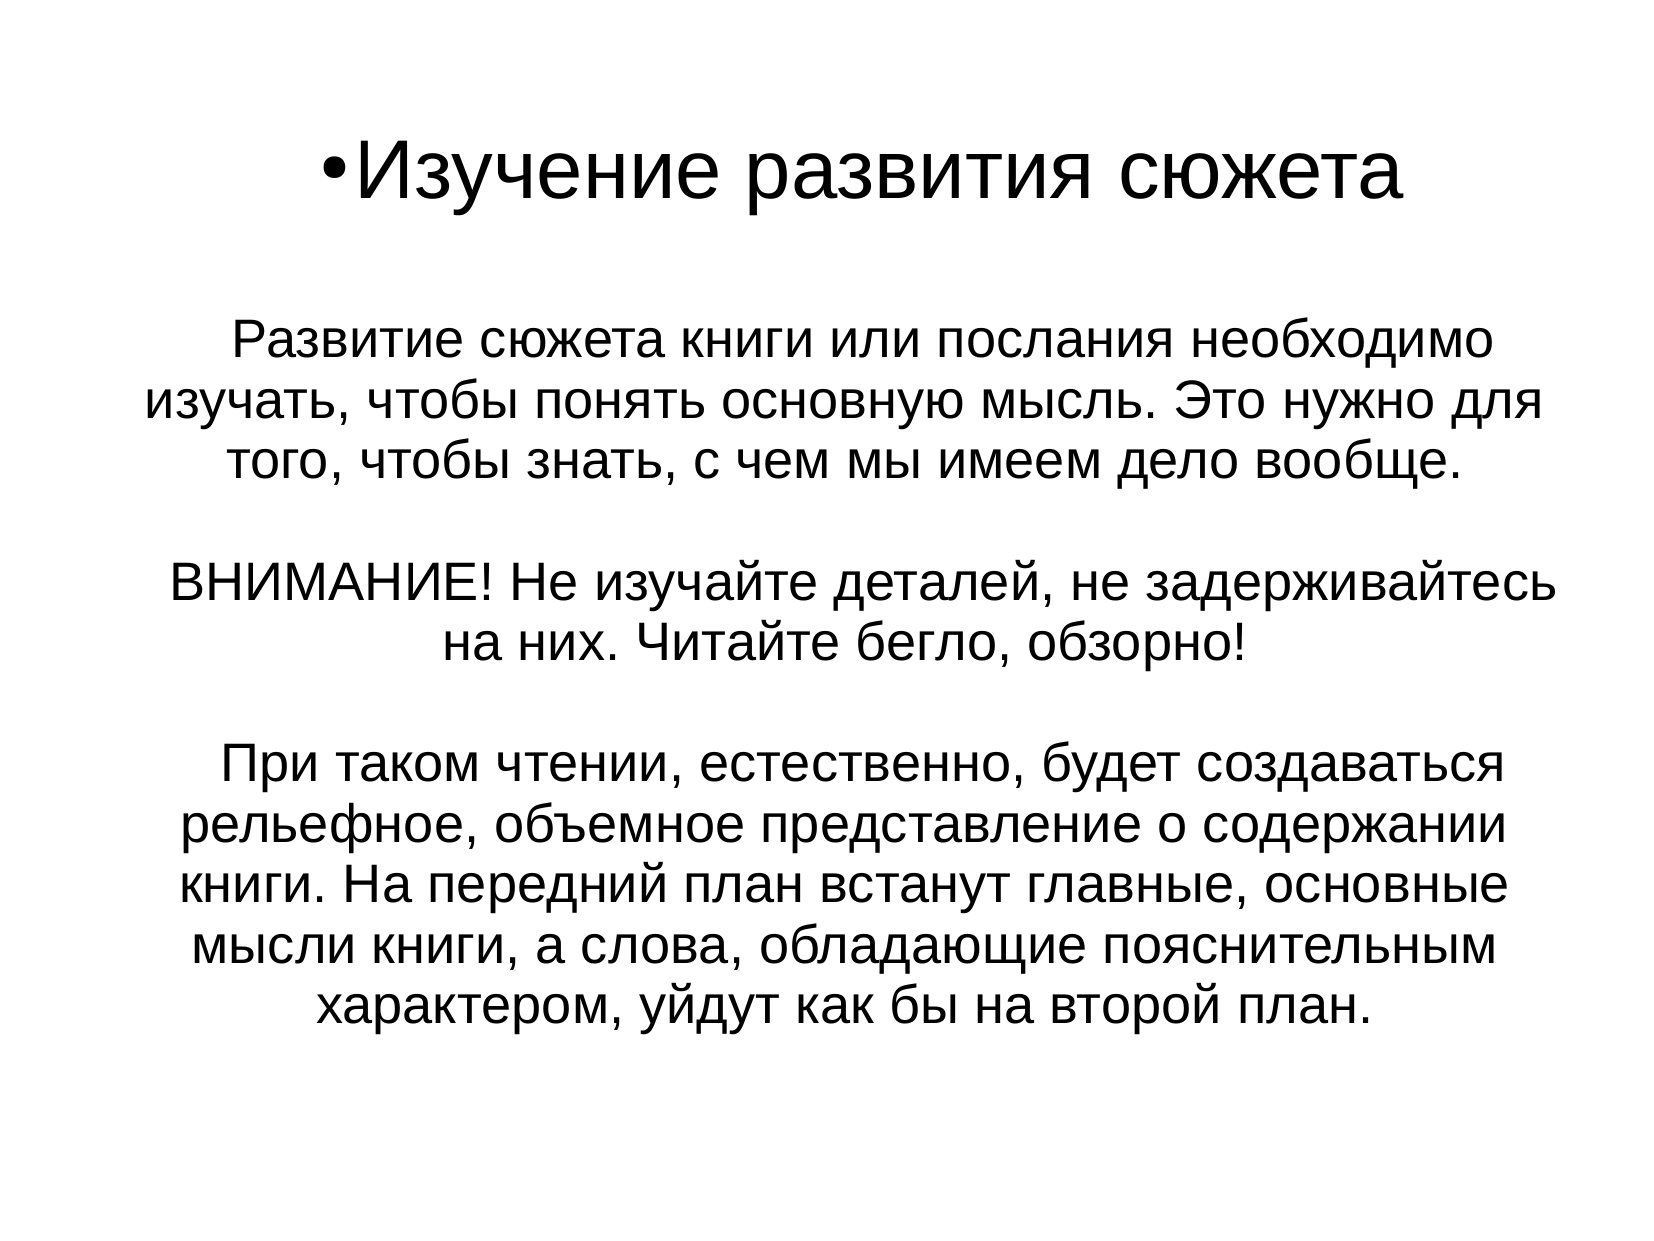

# Изучение развития сюжета
Развитие сюжета книги или послания необходимо изучать, чтобы понять основную мысль. Это нужно для того, чтобы знать, с чем мы имеем дело вообще.
ВНИМАНИЕ! Не изучайте деталей, не задерживайтесь на них. Читайте бегло, обзорно!
При таком чтении, естественно, будет создаваться рельефное, объемное представление о содержании книги. На передний план встанут главные, основные мысли книги, а слова, обладающие пояснительным характером, уйдут как бы на второй план.